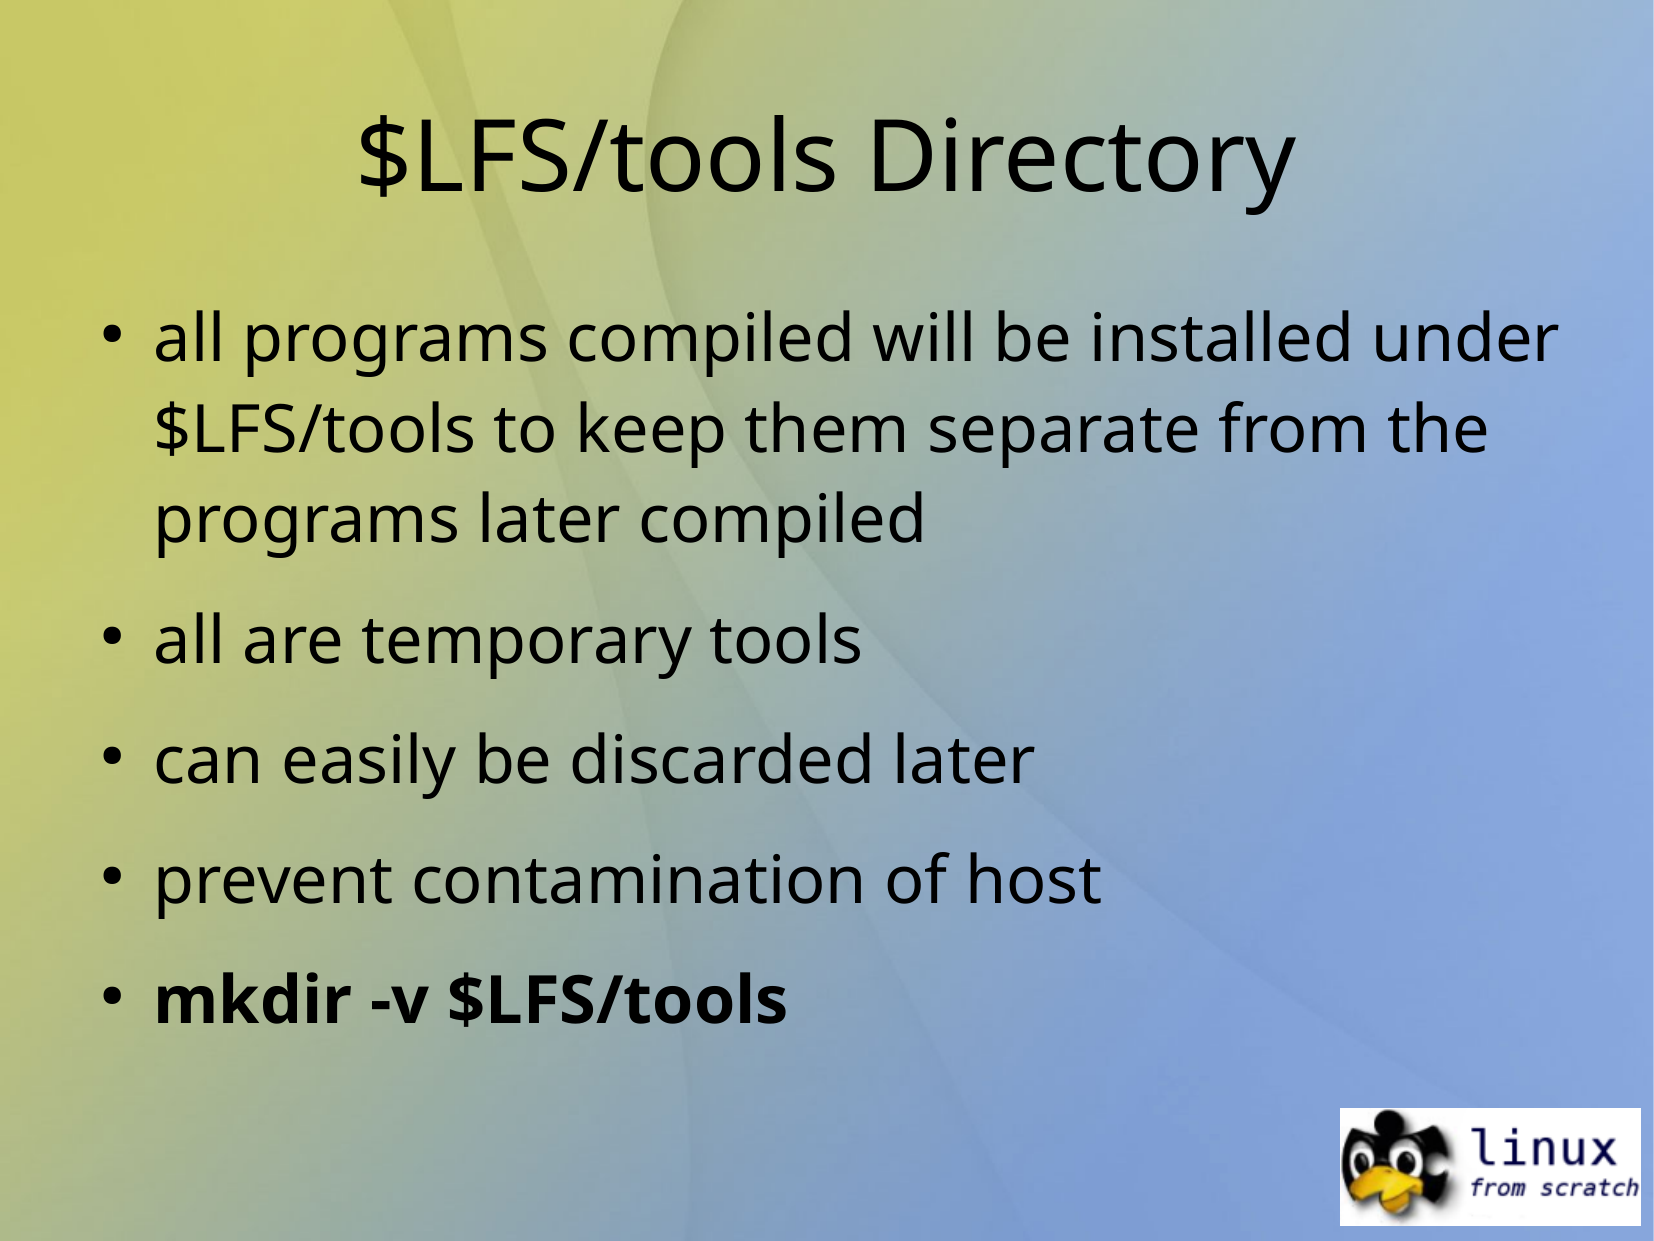

# $LFS/tools Directory
all programs compiled will be installed under $LFS/tools to keep them separate from the programs later compiled
all are temporary tools
can easily be discarded later
prevent contamination of host
mkdir -v $LFS/tools